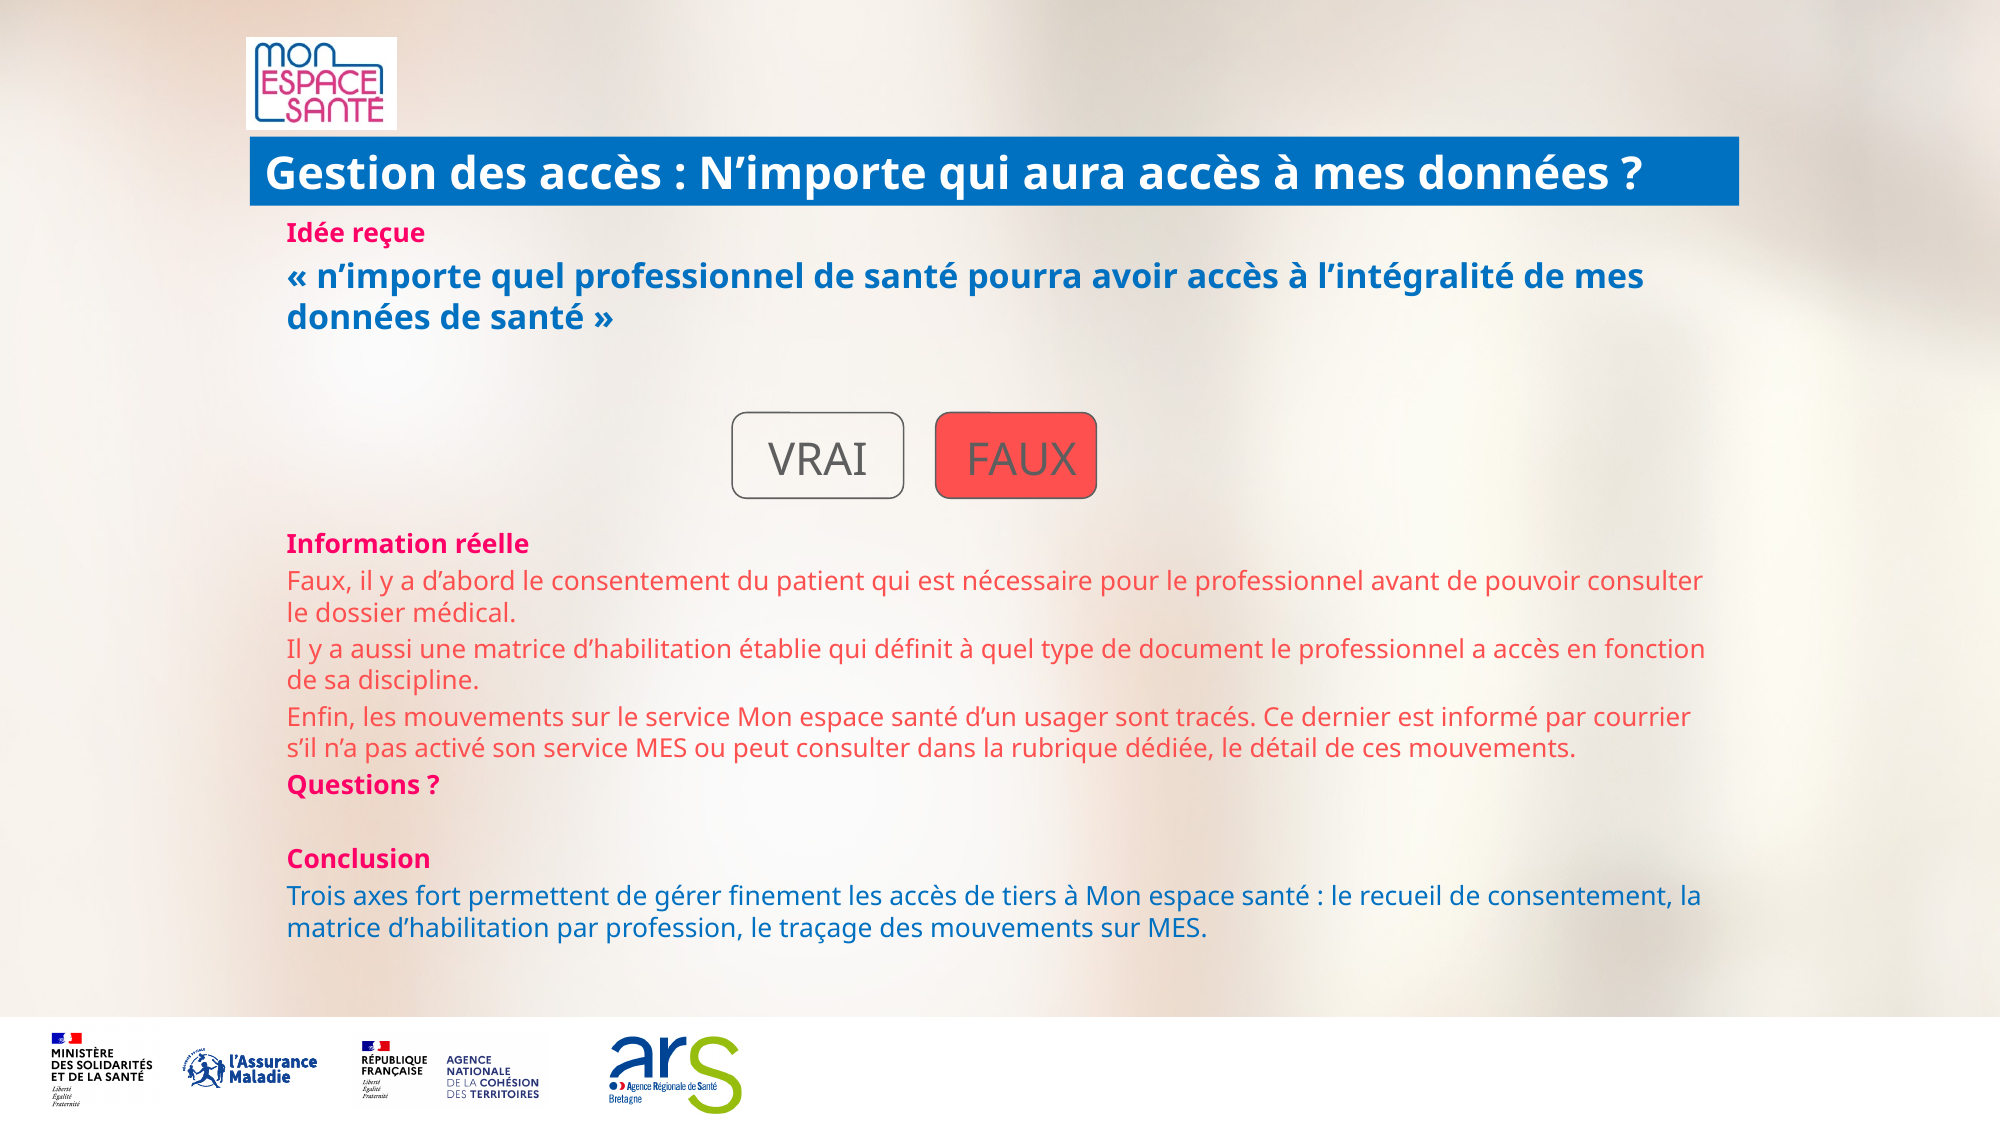

Gestion des accès : N’importe qui aura accès à mes données ?
Idée reçue
« n’importe quel professionnel de santé pourra avoir accès à l’intégralité de mes données de santé »
Information réelle
Faux, il y a d’abord le consentement du patient qui est nécessaire pour le professionnel avant de pouvoir consulter le dossier médical.
Il y a aussi une matrice d’habilitation établie qui définit à quel type de document le professionnel a accès en fonction de sa discipline.
Enfin, les mouvements sur le service Mon espace santé d’un usager sont tracés. Ce dernier est informé par courrier s’il n’a pas activé son service MES ou peut consulter dans la rubrique dédiée, le détail de ces mouvements.
Questions ?
Conclusion
Trois axes fort permettent de gérer finement les accès de tiers à Mon espace santé : le recueil de consentement, la matrice d’habilitation par profession, le traçage des mouvements sur MES.
VRAI
FAUX